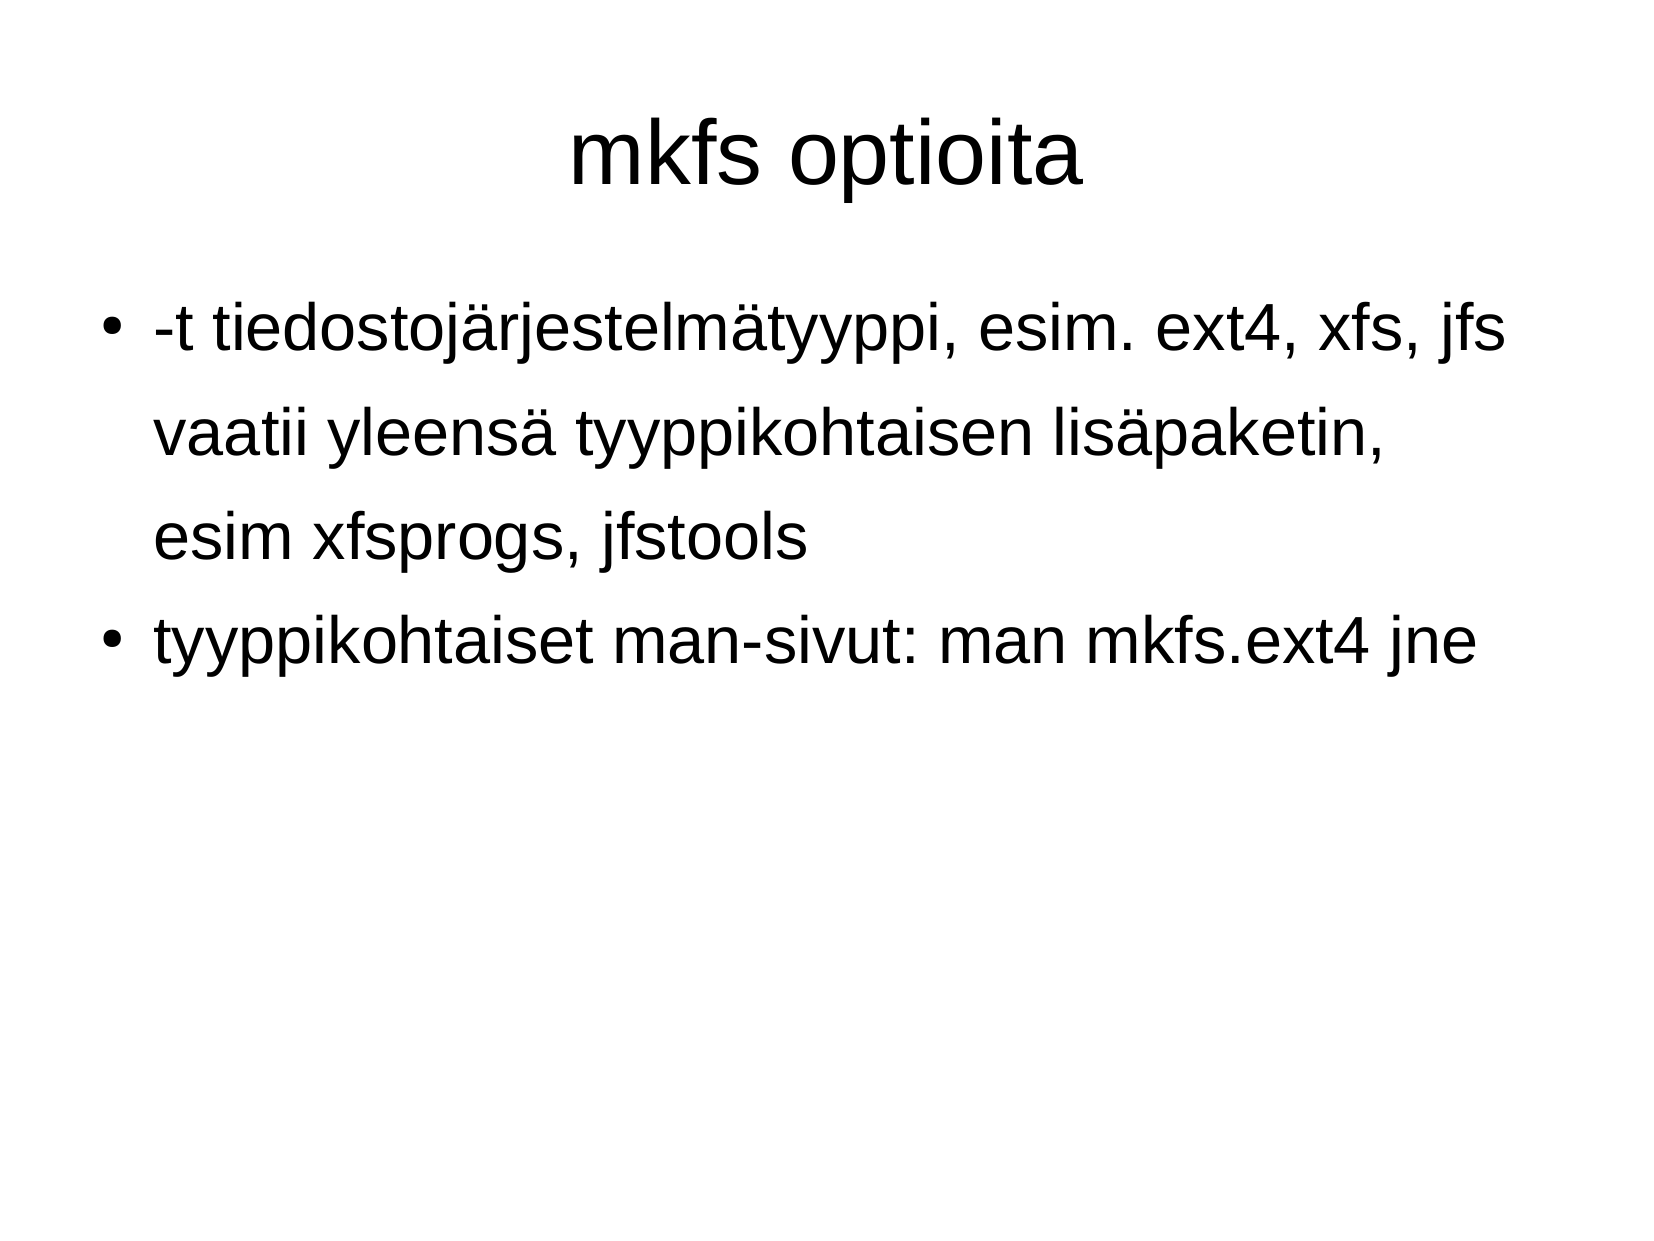

# mkfs optioita
-t tiedostojärjestelmätyyppi, esim. ext4, xfs, jfs
vaatii yleensä tyyppikohtaisen lisäpaketin,
esim xfsprogs, jfstools
tyyppikohtaiset man-sivut: man mkfs.ext4 jne